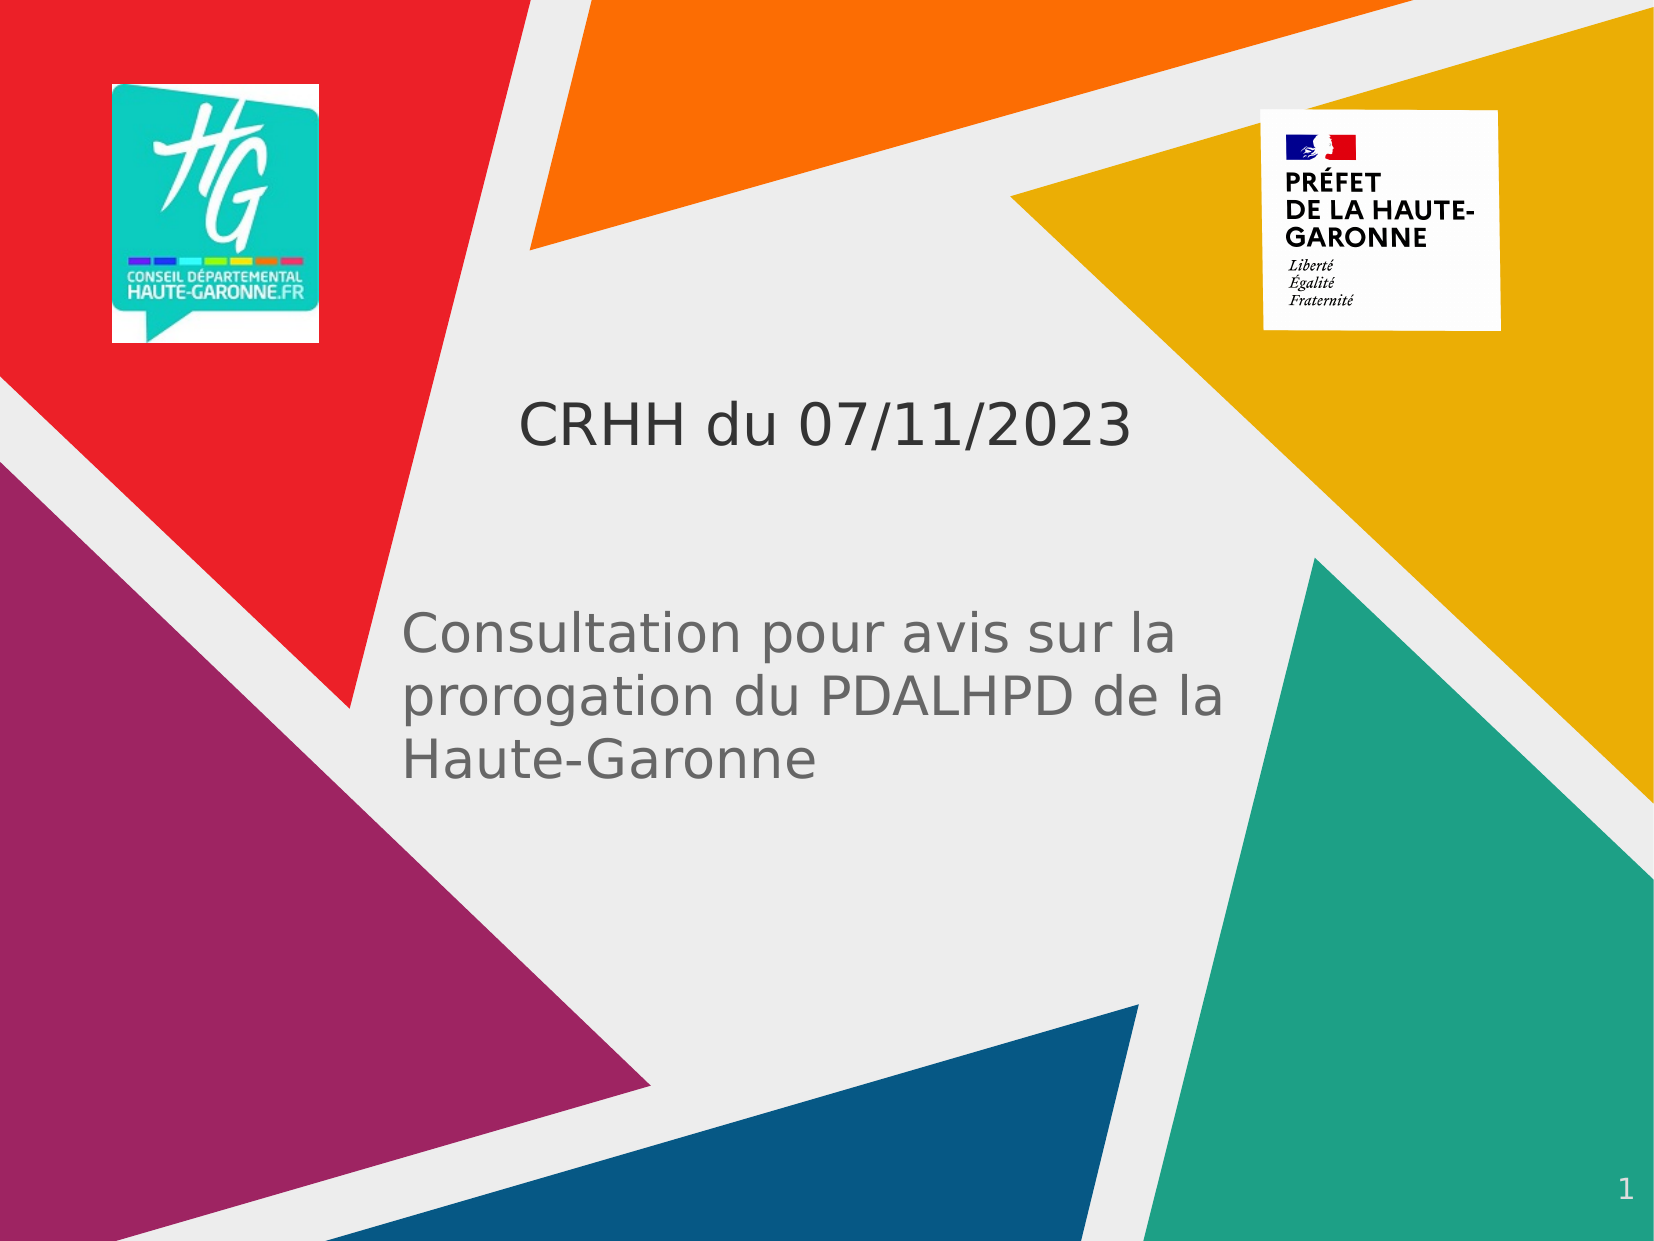

# CRHH du 07/11/2023
Consultation pour avis sur la prorogation du PDALHPD de la Haute-Garonne
1